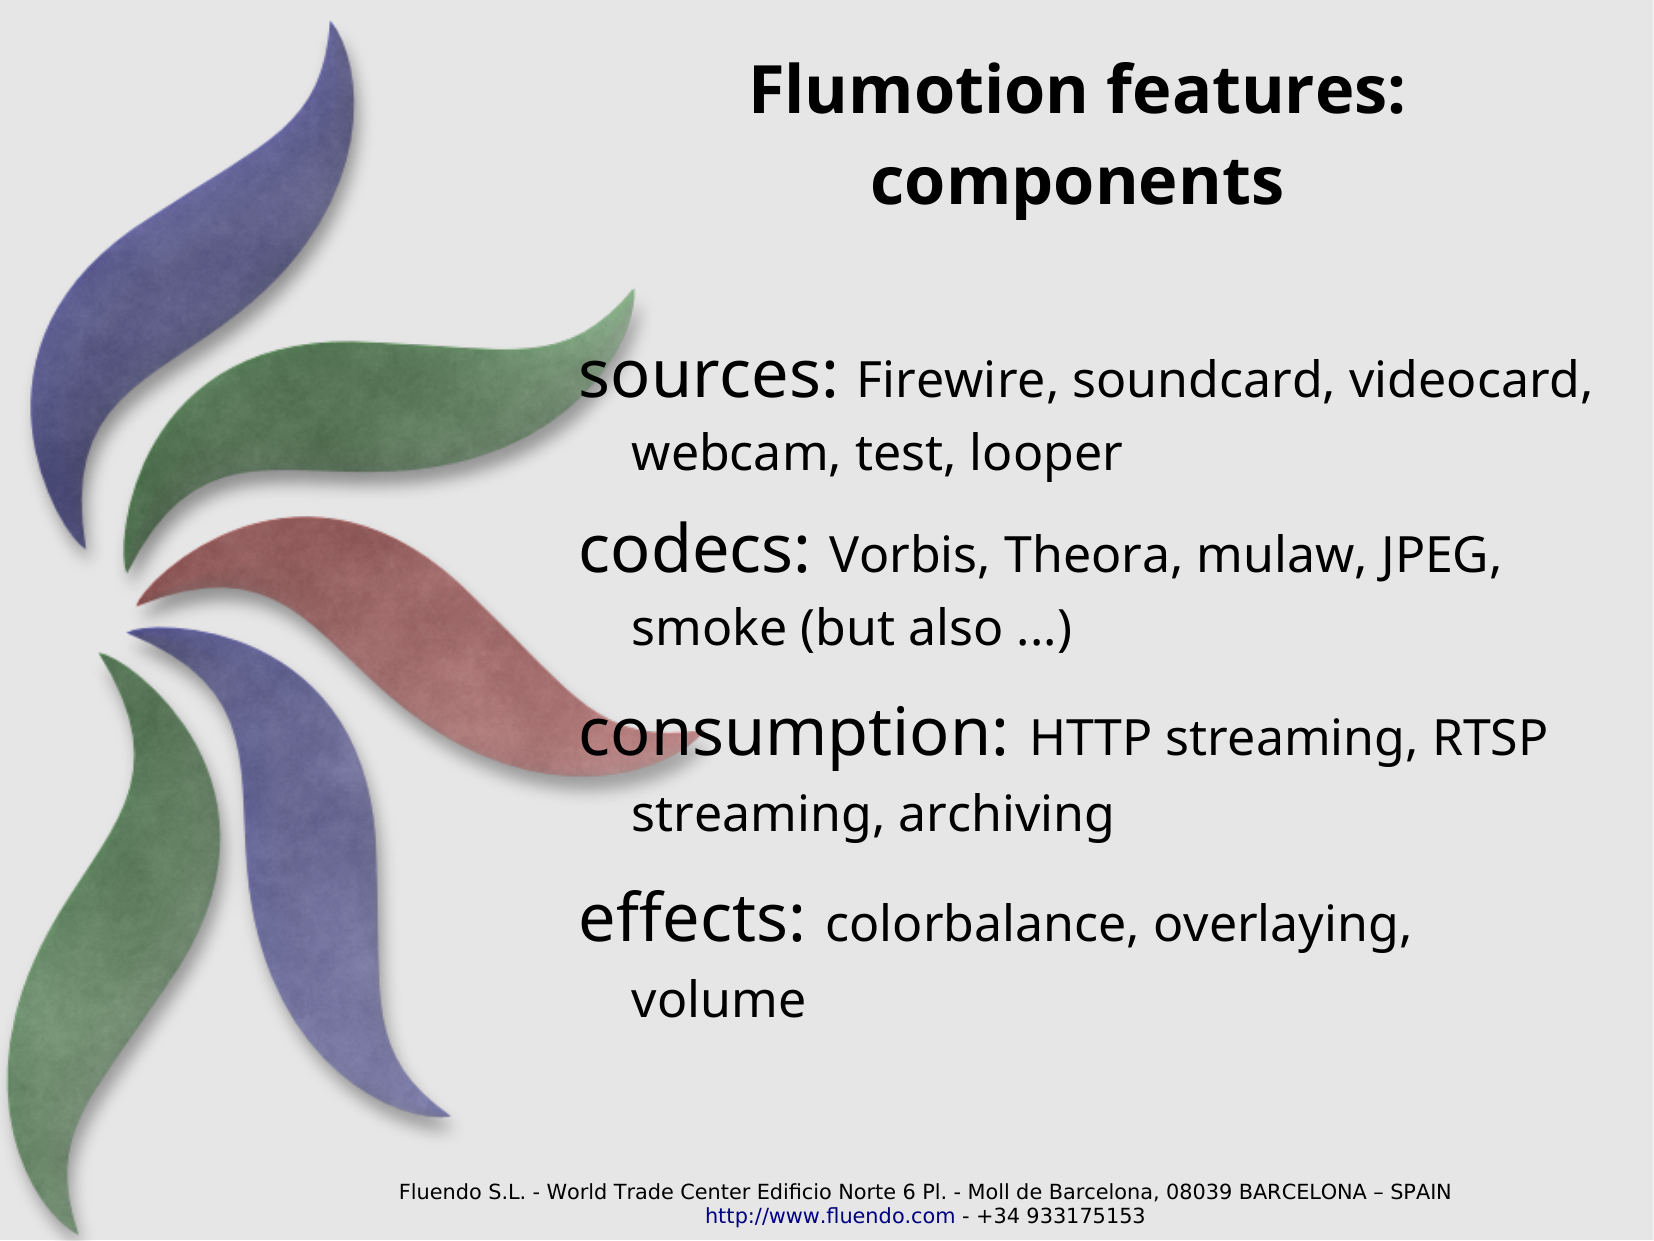

# Flumotion features: components
sources: Firewire, soundcard, videocard, webcam, test, looper
codecs: Vorbis, Theora, mulaw, JPEG, smoke (but also ...)
consumption: HTTP streaming, RTSP streaming, archiving
effects: colorbalance, overlaying, volume